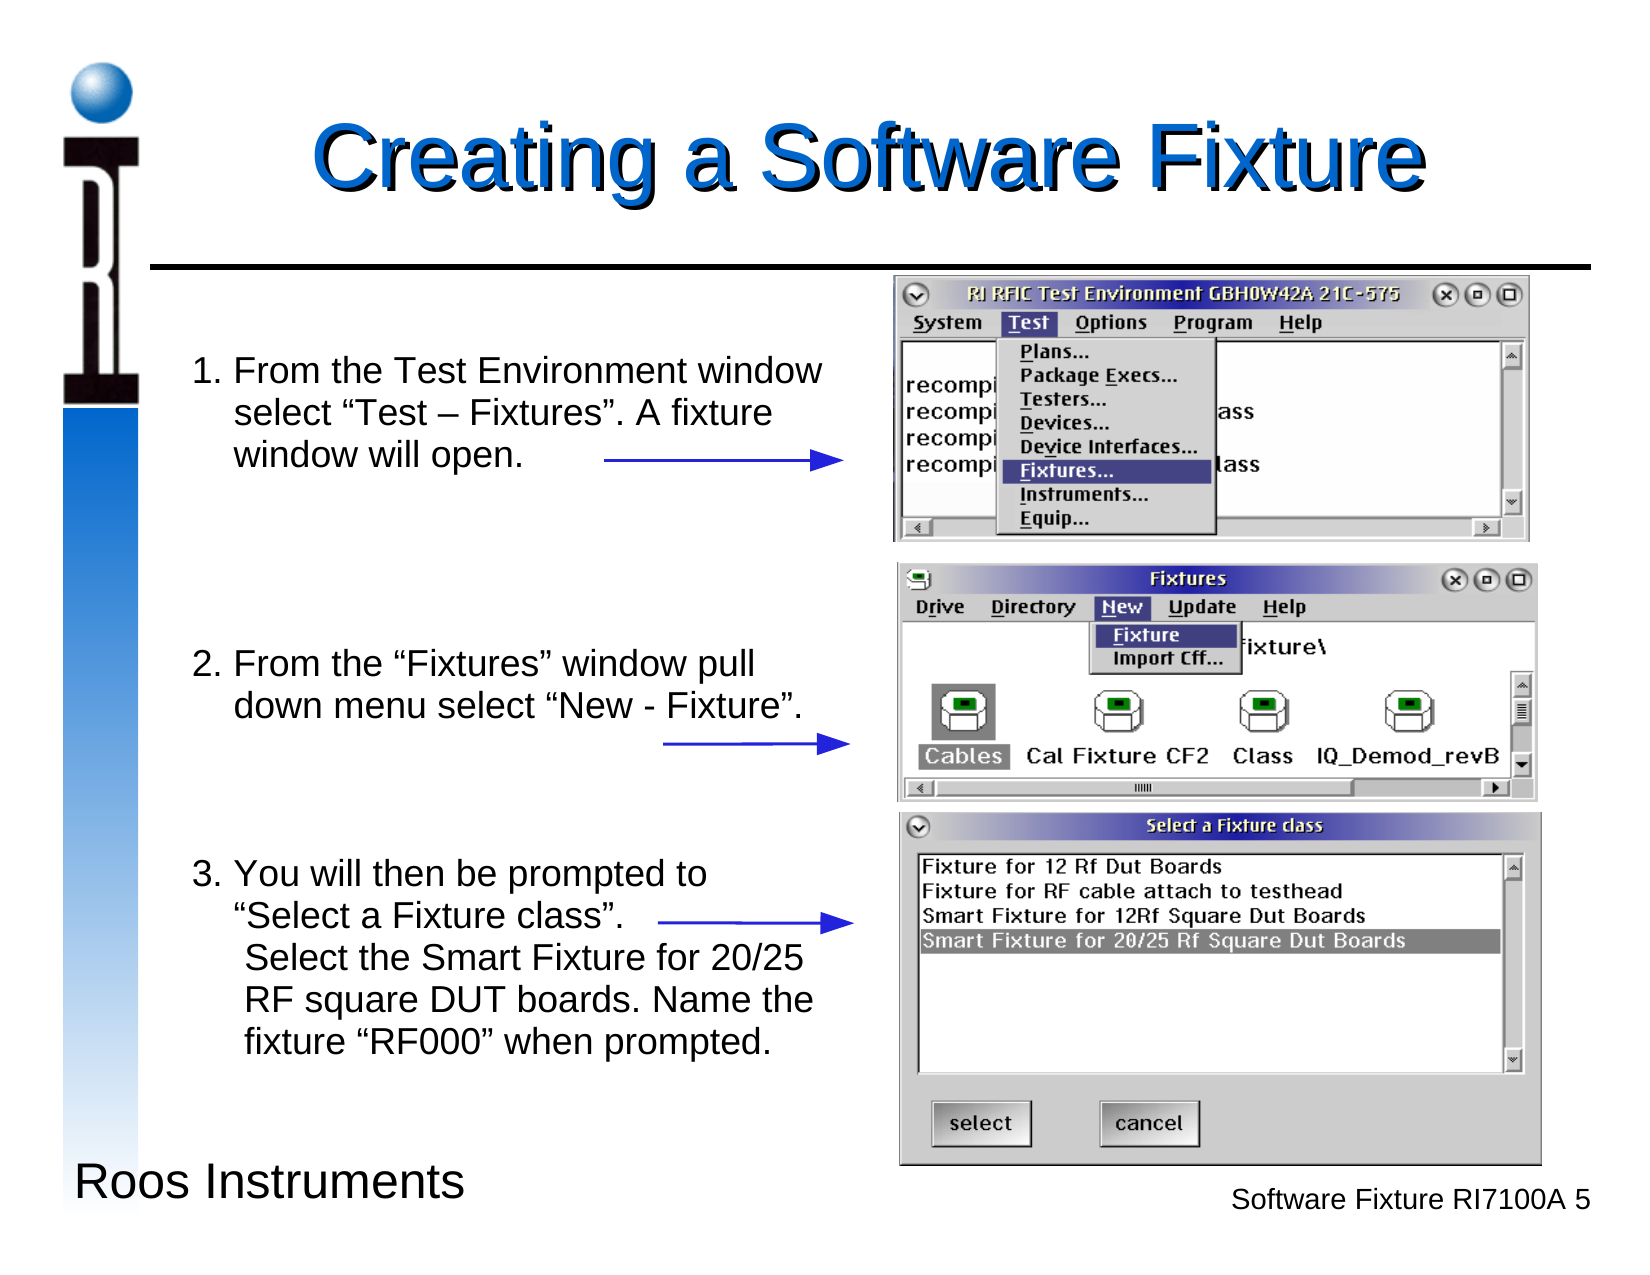

# Creating a Software Fixture
1. From the Test Environment window
 select “Test – Fixtures”. A fixture 	 window will open.
2. From the “Fixtures” window pull down menu select “New - Fixture”.
3. You will then be prompted to “Select a Fixture class”.
 Select the Smart Fixture for 20/25 RF square DUT boards. Name the fixture “RF000” when prompted.
5